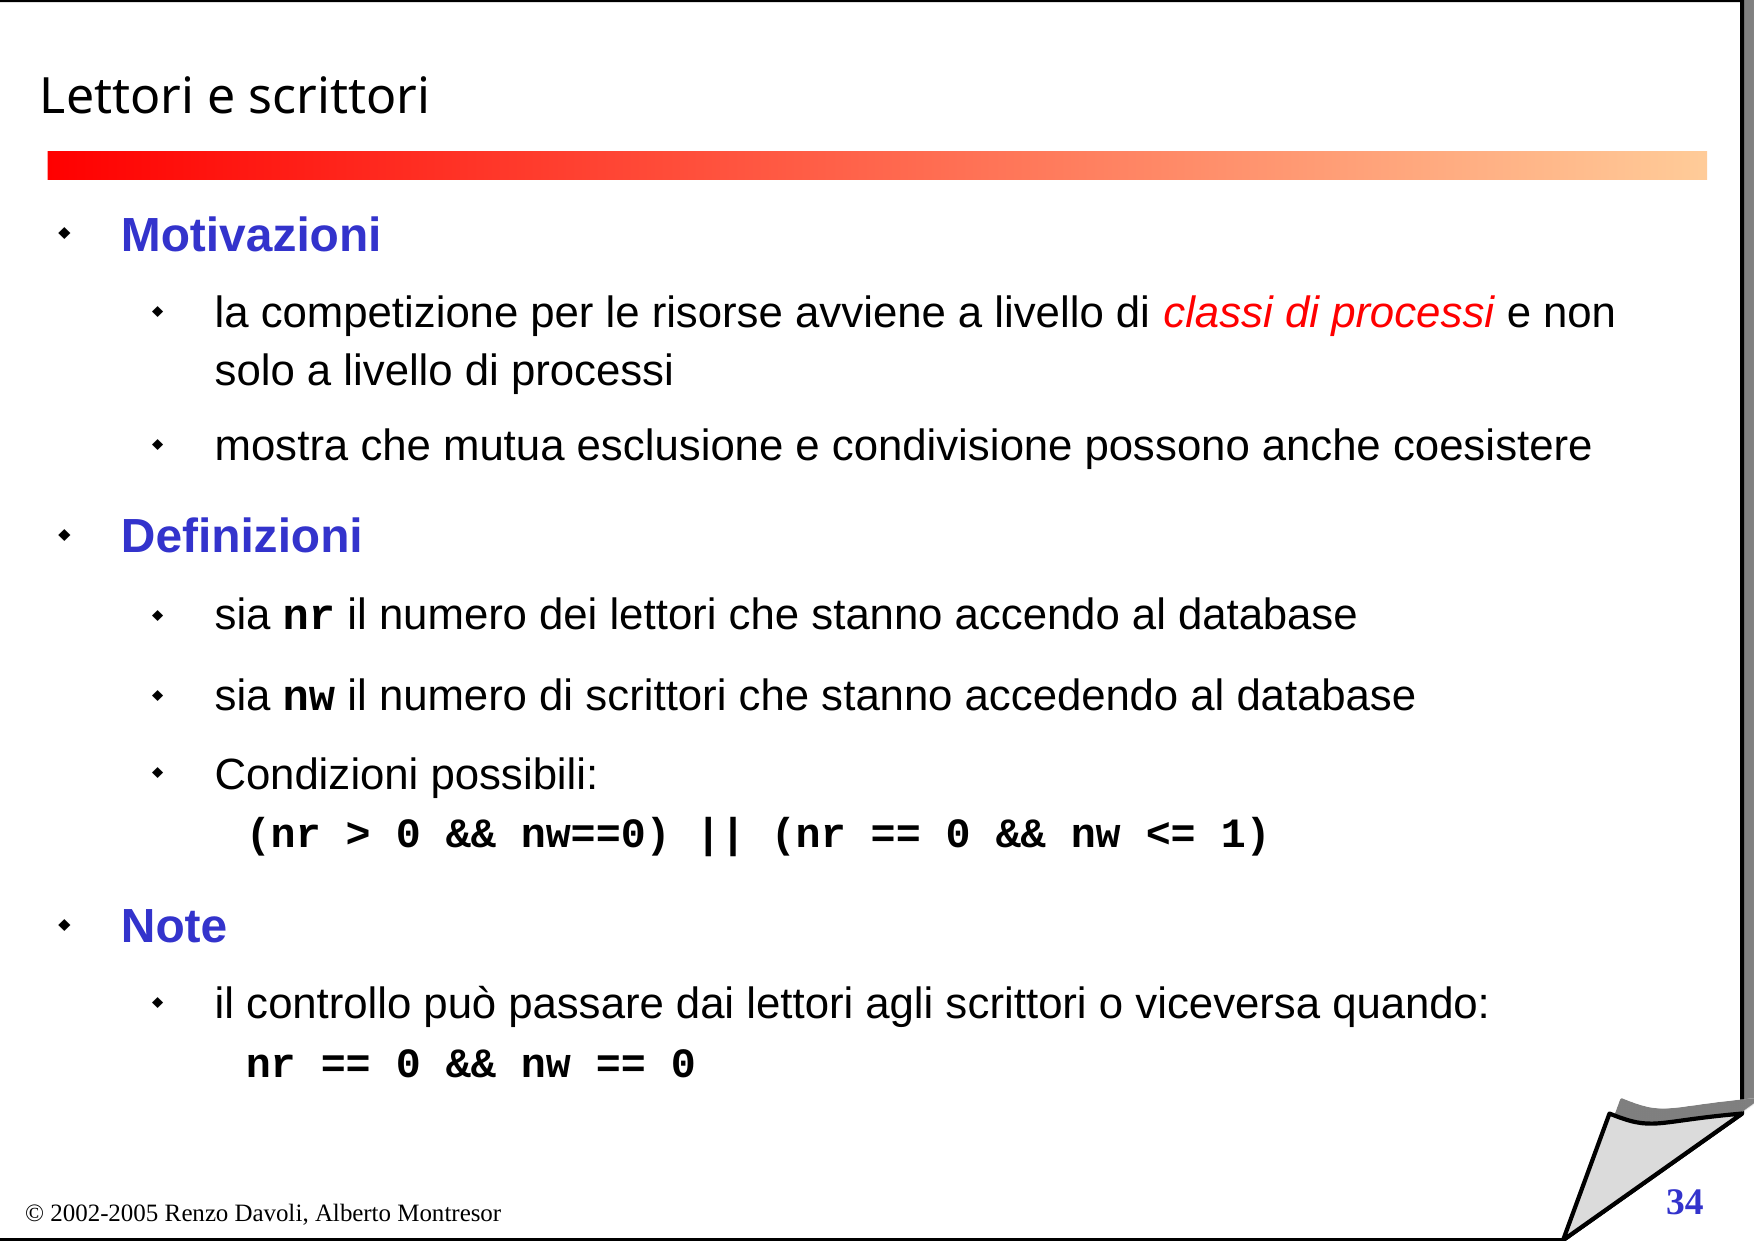

# Lettori e scrittori
Motivazioni
la competizione per le risorse avviene a livello di classi di processi e non solo a livello di processi
mostra che mutua esclusione e condivisione possono anche coesistere
Definizioni
sia nr il numero dei lettori che stanno accendo al database
sia nw il numero di scrittori che stanno accedendo al database
Condizioni possibili:
(nr > 0 && nw==0) || (nr == 0 && nw <= 1)
Note
il controllo può passare dai lettori agli scrittori o viceversa quando:
nr == 0 && nw == 0